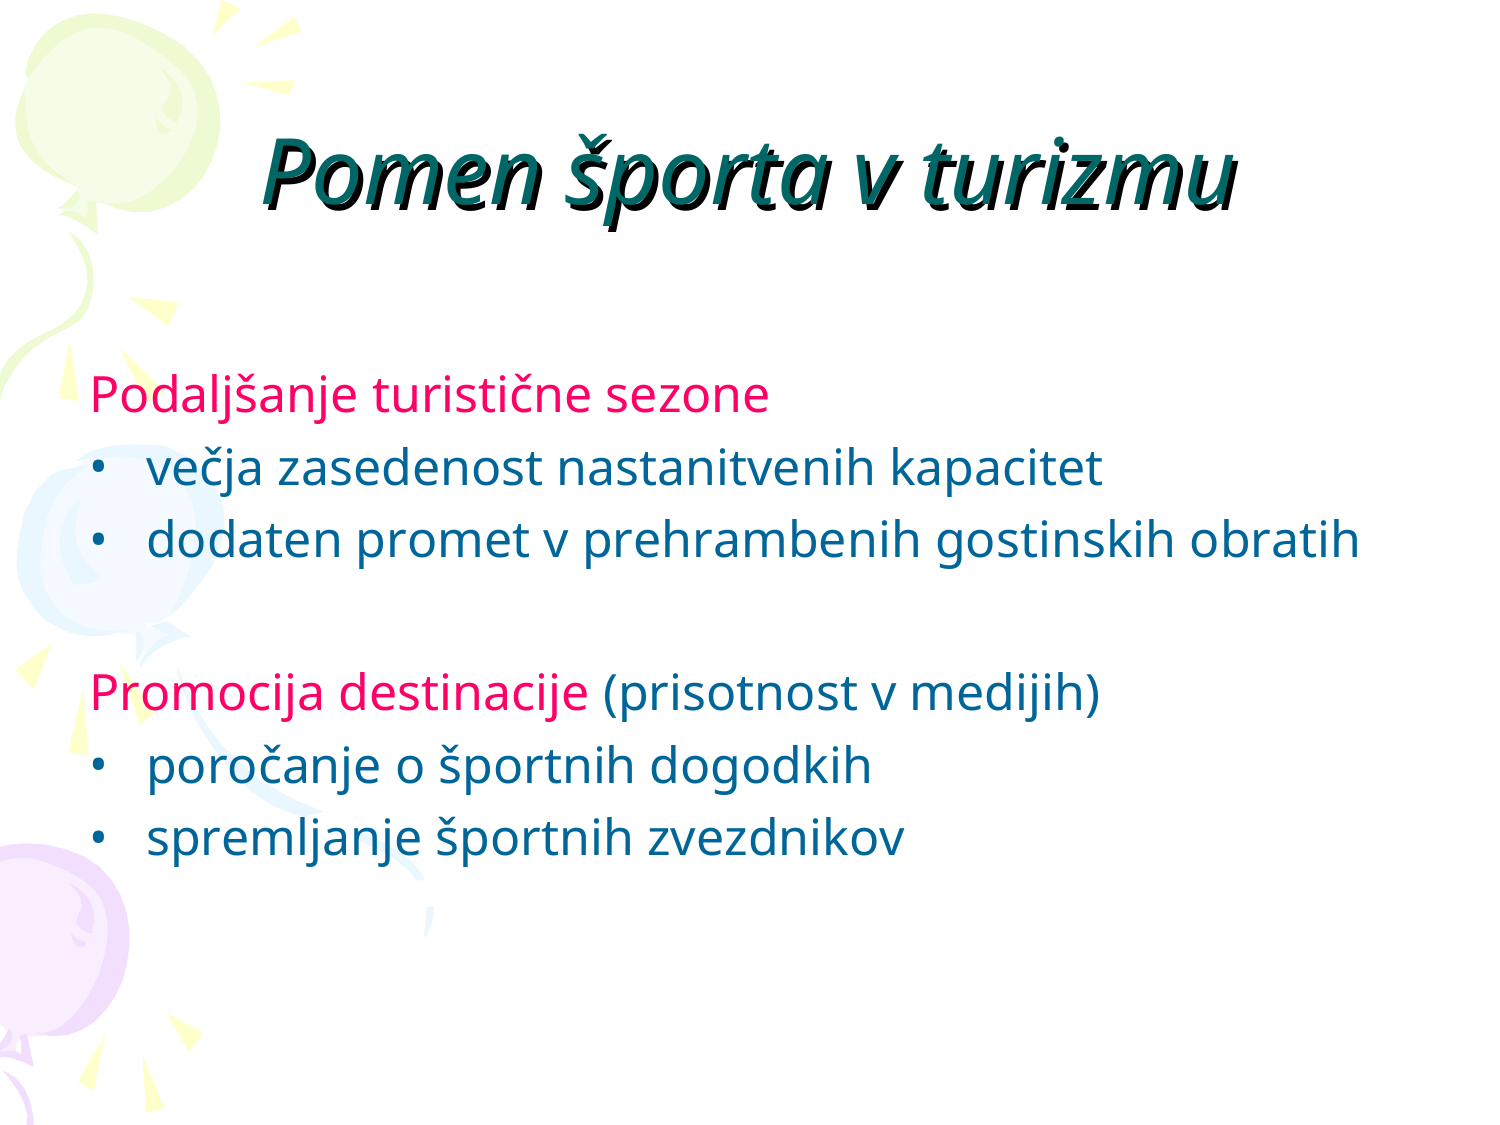

# Pomen športa v turizmu
Podaljšanje turistične sezone
večja zasedenost nastanitvenih kapacitet
dodaten promet v prehrambenih gostinskih obratih
Promocija destinacije (prisotnost v medijih)
poročanje o športnih dogodkih
spremljanje športnih zvezdnikov